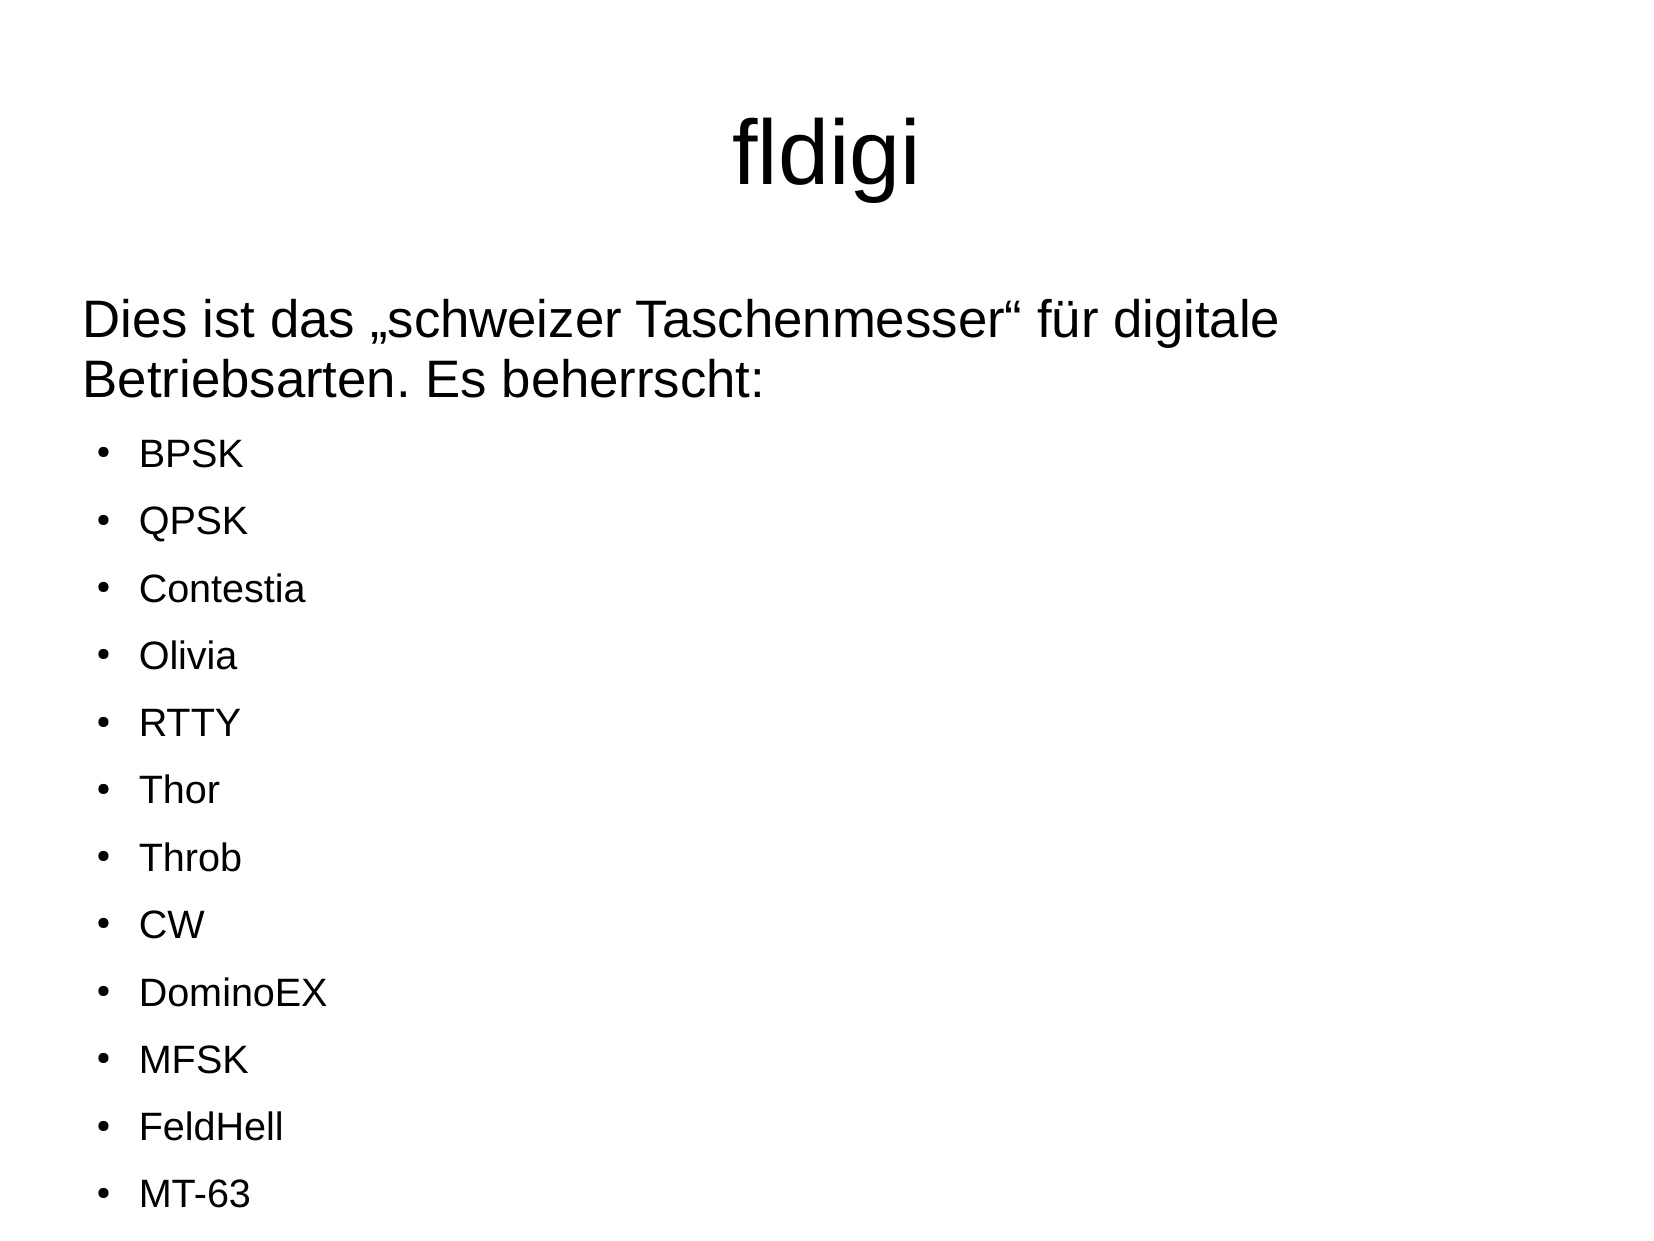

# fldigi
Dies ist das „schweizer Taschenmesser“ für digitale Betriebsarten. Es beherrscht:
BPSK
QPSK
Contestia
Olivia
RTTY
Thor
Throb
CW
DominoEX
MFSK
FeldHell
MT-63